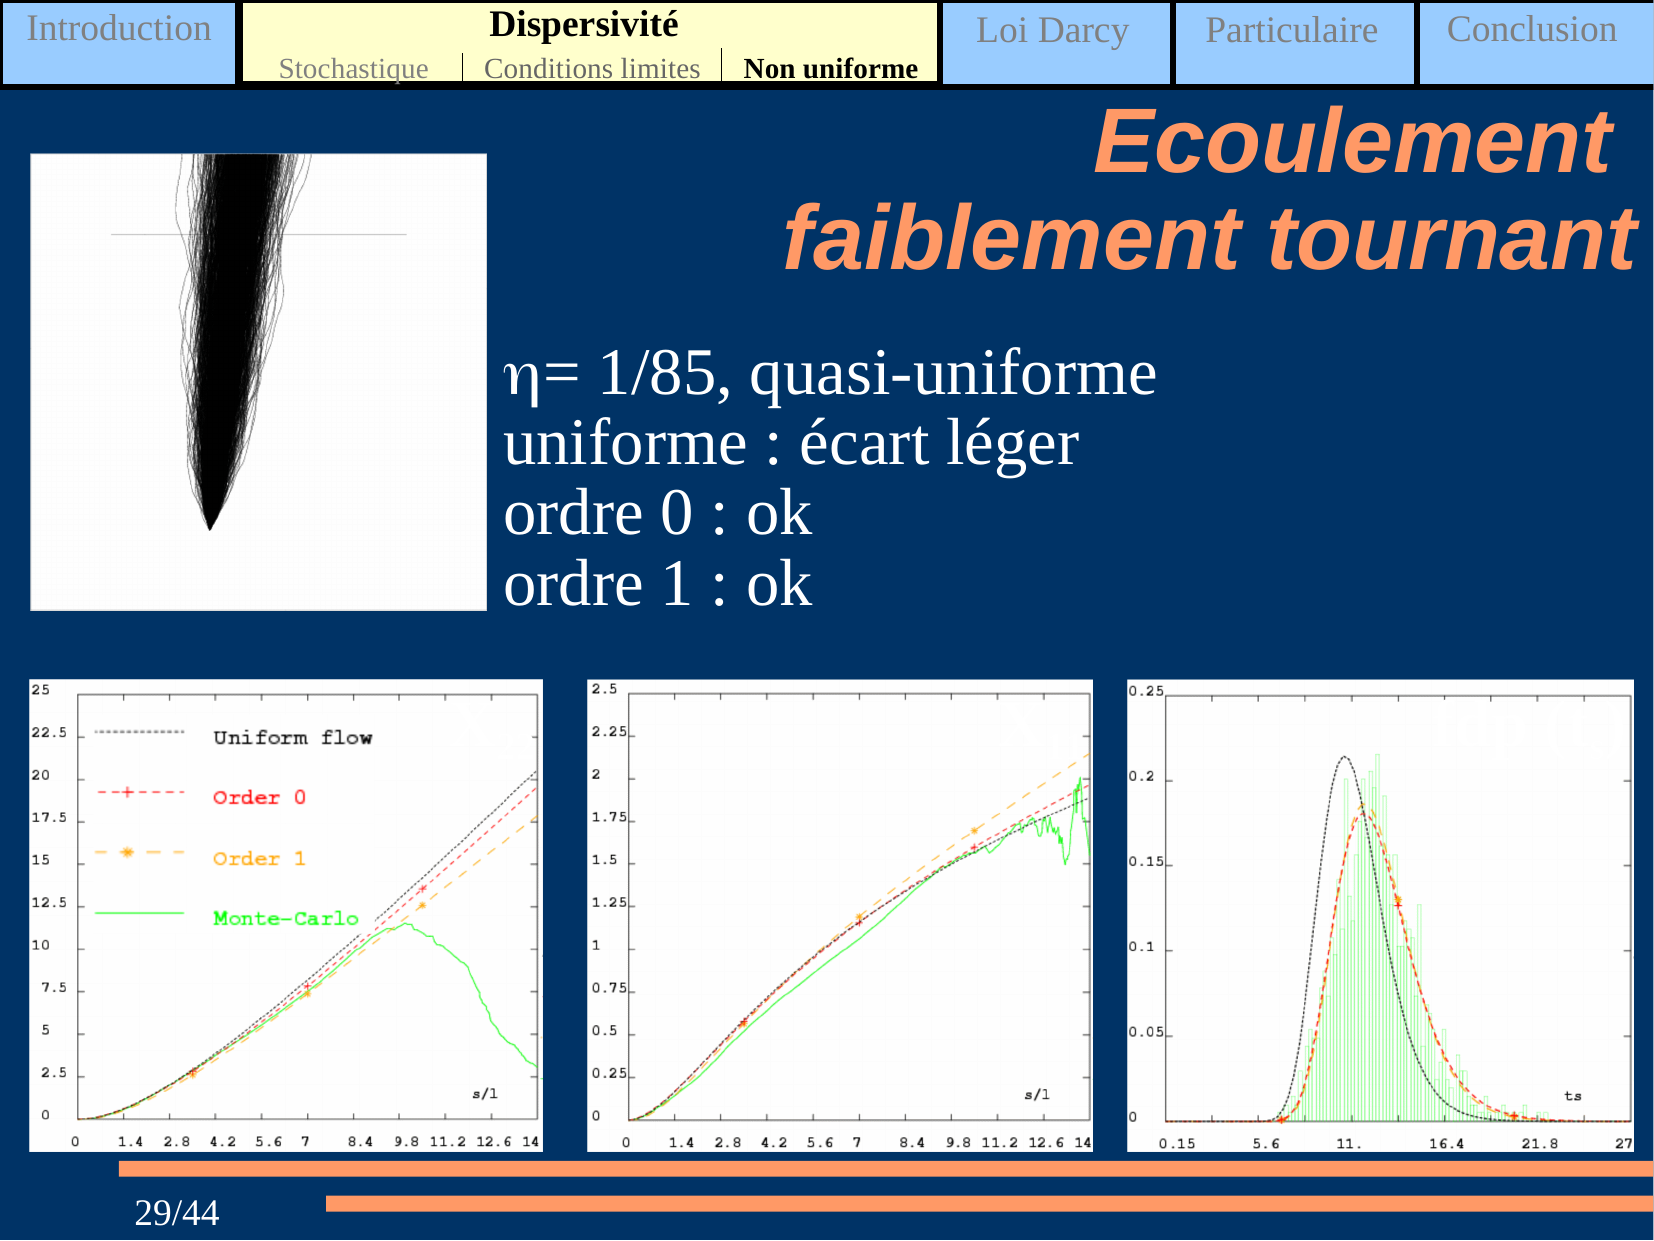

Dispersivité
Introduction
Conclusion
Loi Darcy
Particulaire
Stochastique
Conditions limites
Non uniforme
Ecoulement
faiblement tournant
h= 1/85, quasi-uniforme
uniforme : écart léger
ordre 0 : ok
ordre 1 : ok
X11
fdp (ts)
X22